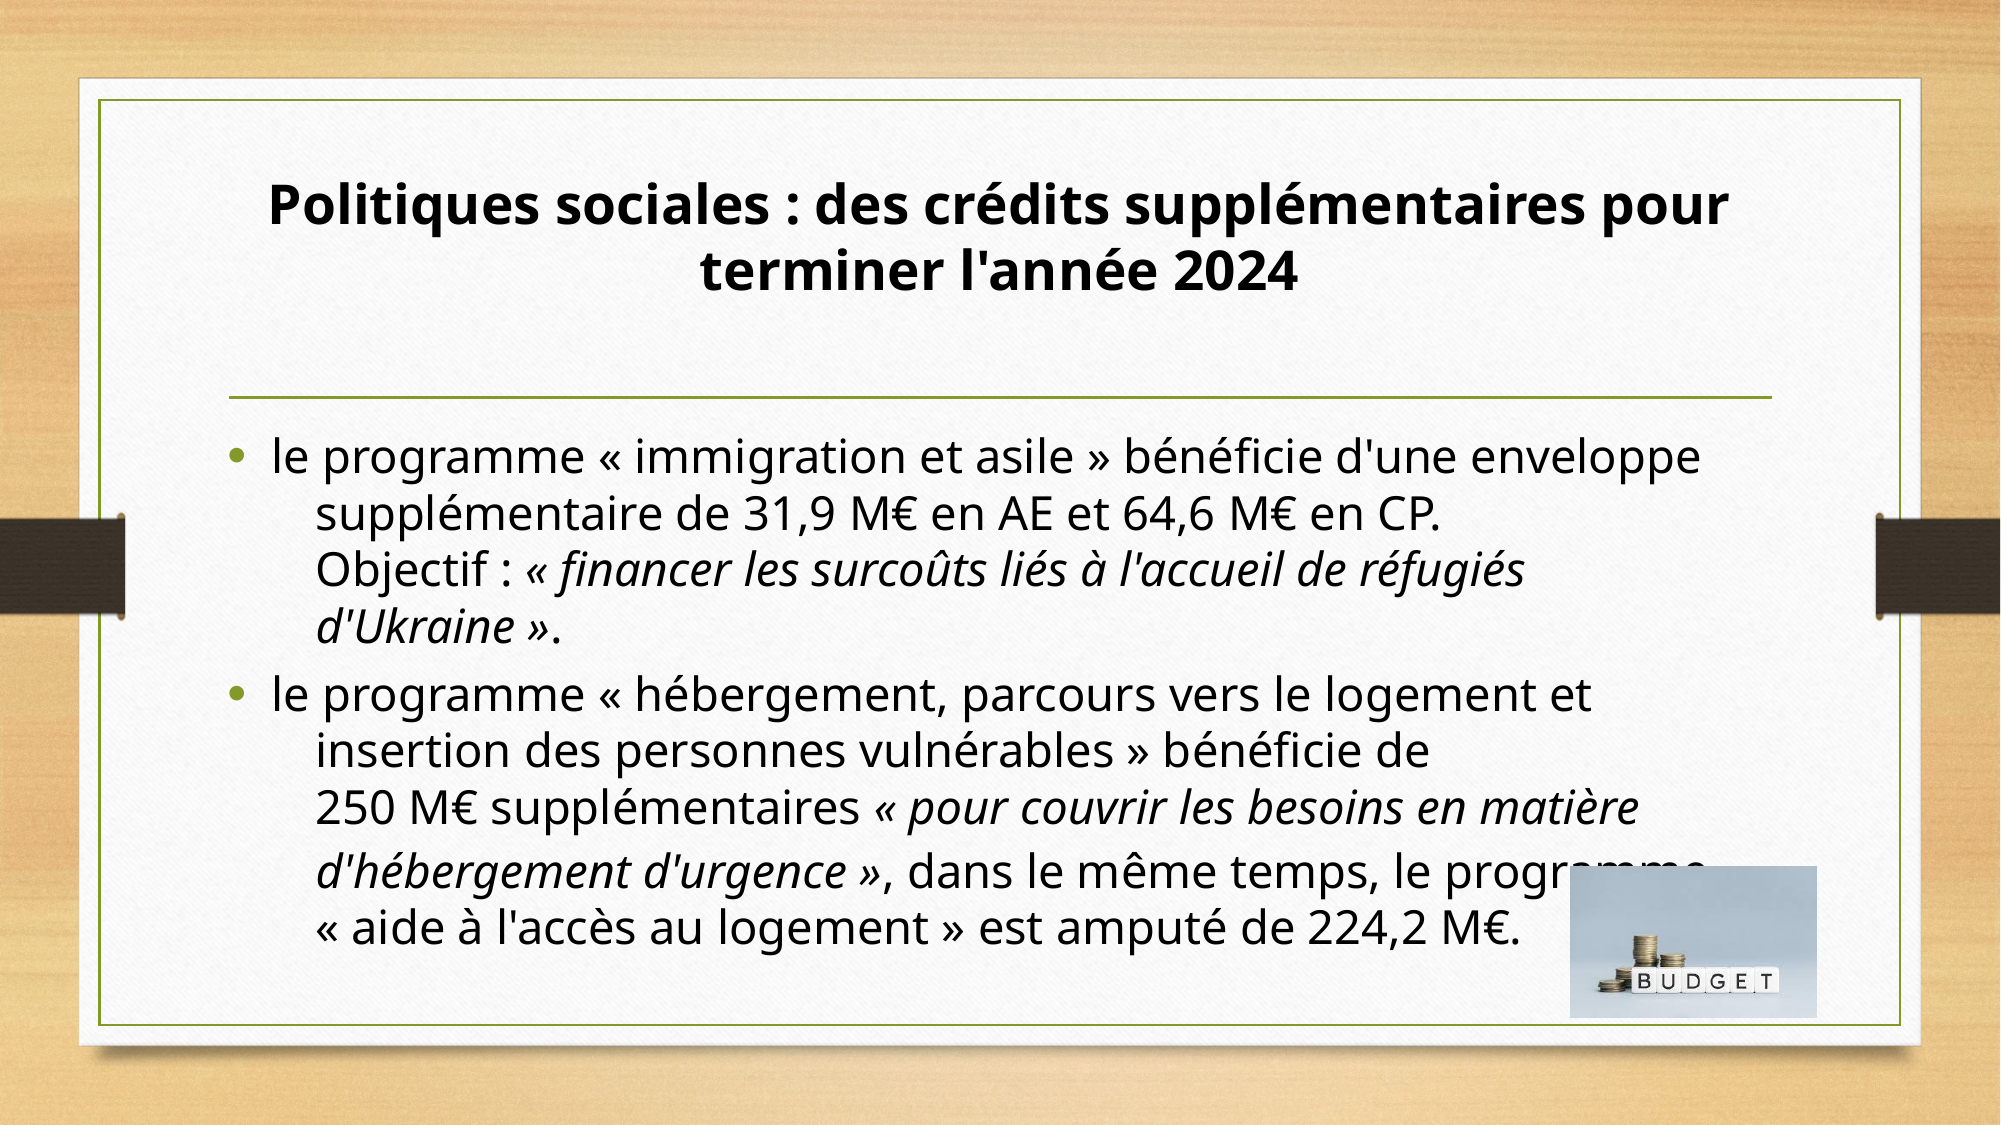

# Politiques sociales : des crédits supplémentaires pour terminer l'année 2024
le programme « immigration et asile » bénéficie d'une enveloppe supplémentaire de 31,9 M€ en AE et 64,6 M€ en CP. Objectif : « financer les surcoûts liés à l'accueil de réfugiés d'Ukraine ».
le programme « hébergement, parcours vers le logement et insertion des personnes vulnérables » bénéficie de 250 M€ supplémentaires « pour couvrir les besoins en matière d'hébergement d'urgence », dans le même temps, le programme « aide à l'accès au logement » est amputé de 224,2 M€.